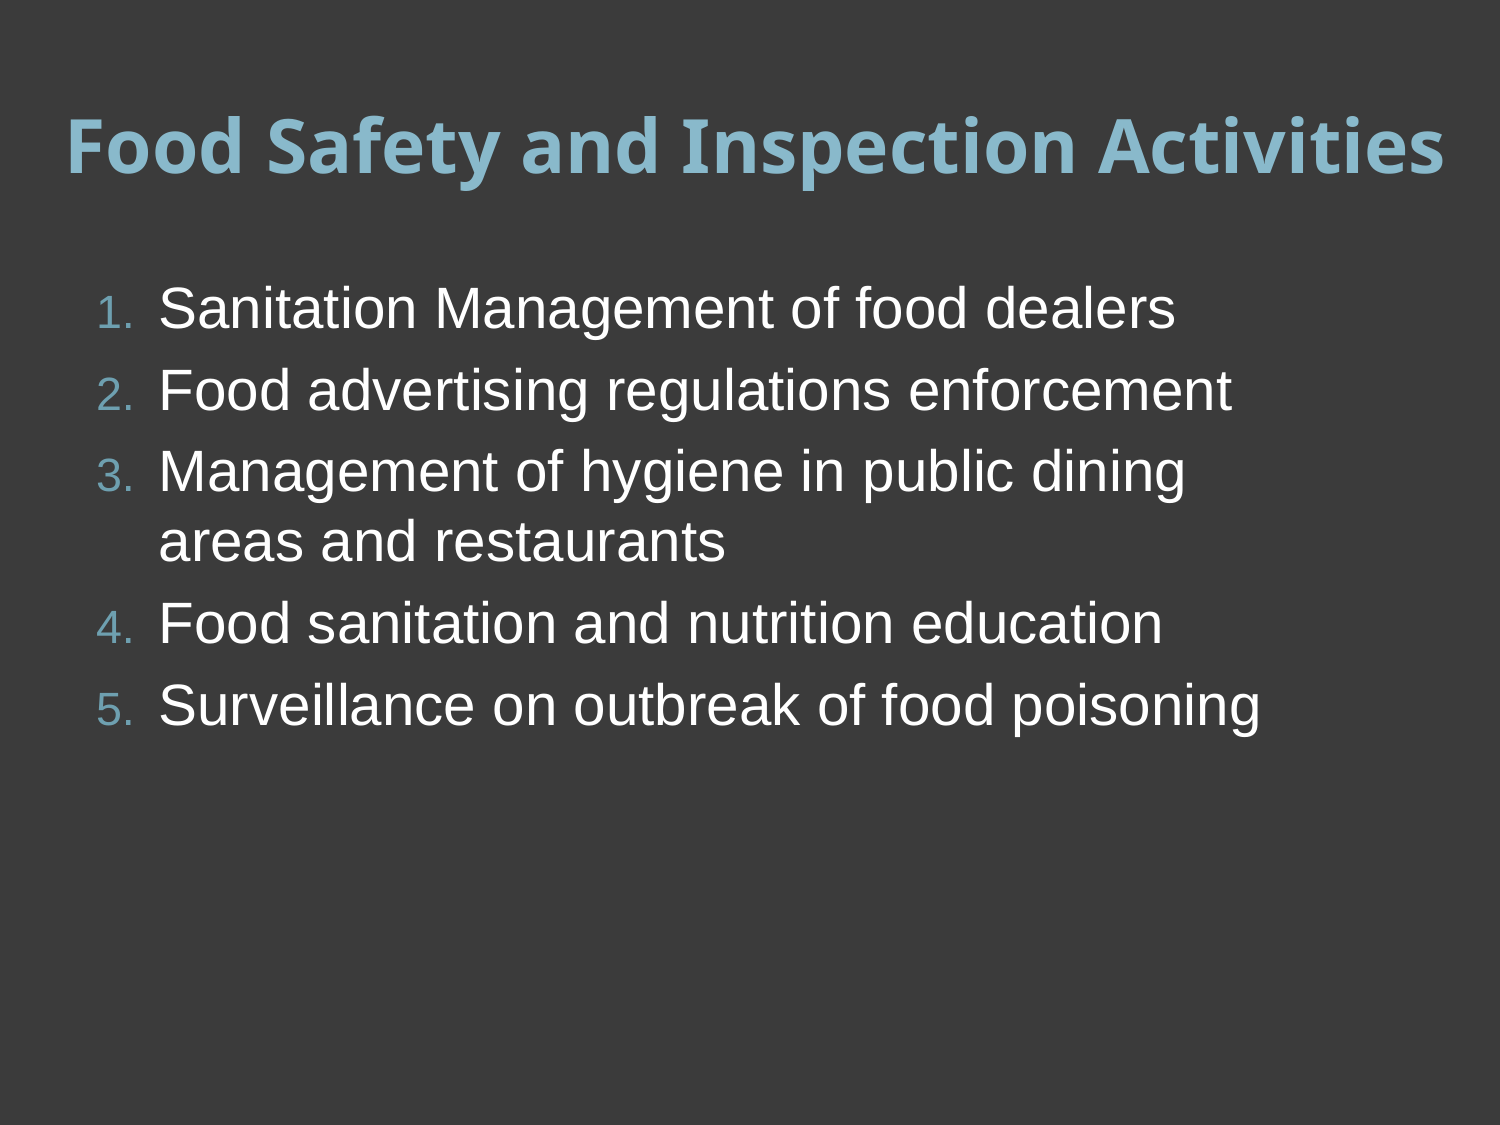

Food Safety and Inspection Activities
# Sanitation Management of food dealers
Food advertising regulations enforcement
Management of hygiene in public dining areas and restaurants
Food sanitation and nutrition education
Surveillance on outbreak of food poisoning